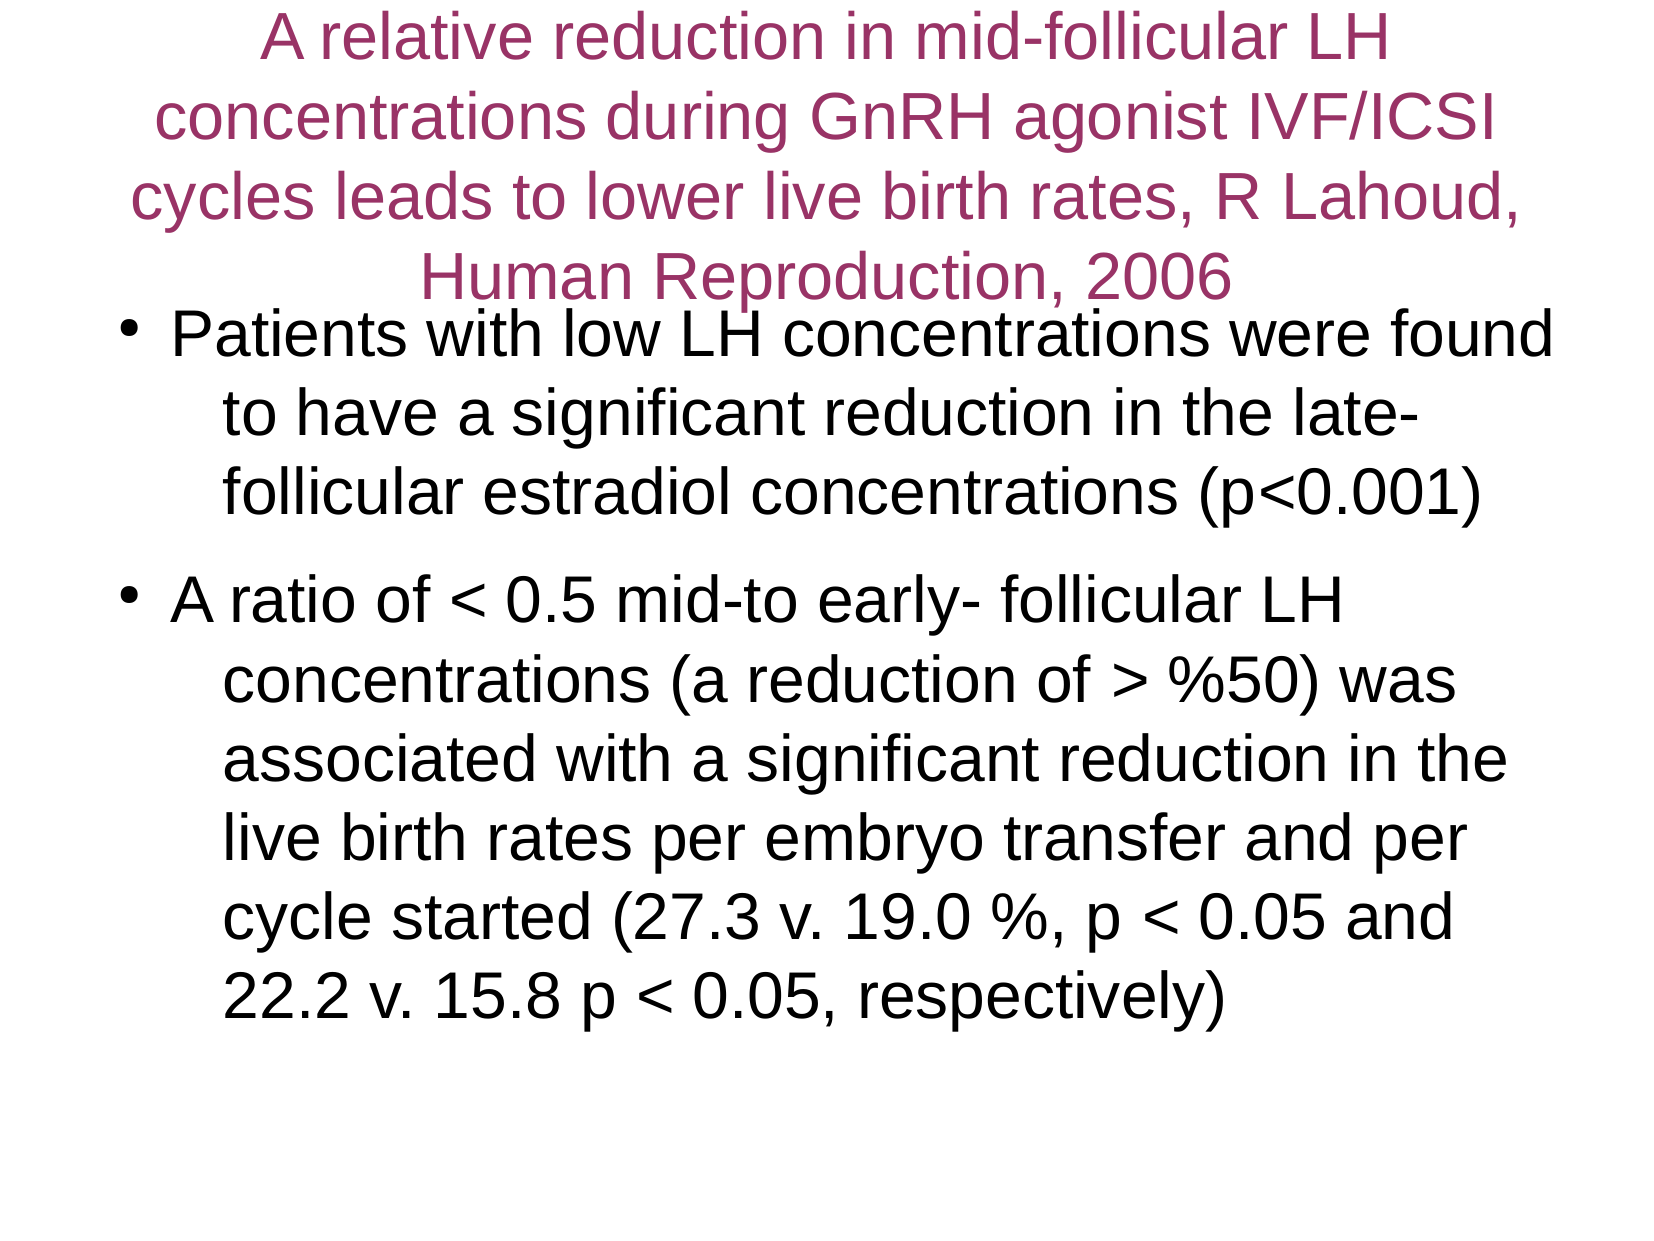

# A relative reduction in mid-follicular LH concentrations during GnRH agonist IVF/ICSI cycles leads to lower live birth rates, R Lahoud, Human Reproduction, 2006
Patients with low LH concentrations were found to have a significant reduction in the late- follicular estradiol concentrations (p<0.001)
A ratio of < 0.5 mid-to early- follicular LH concentrations (a reduction of > %50) was associated with a significant reduction in the live birth rates per embryo transfer and per cycle started (27.3 v. 19.0 %, p < 0.05 and 22.2 v. 15.8 p < 0.05, respectively)